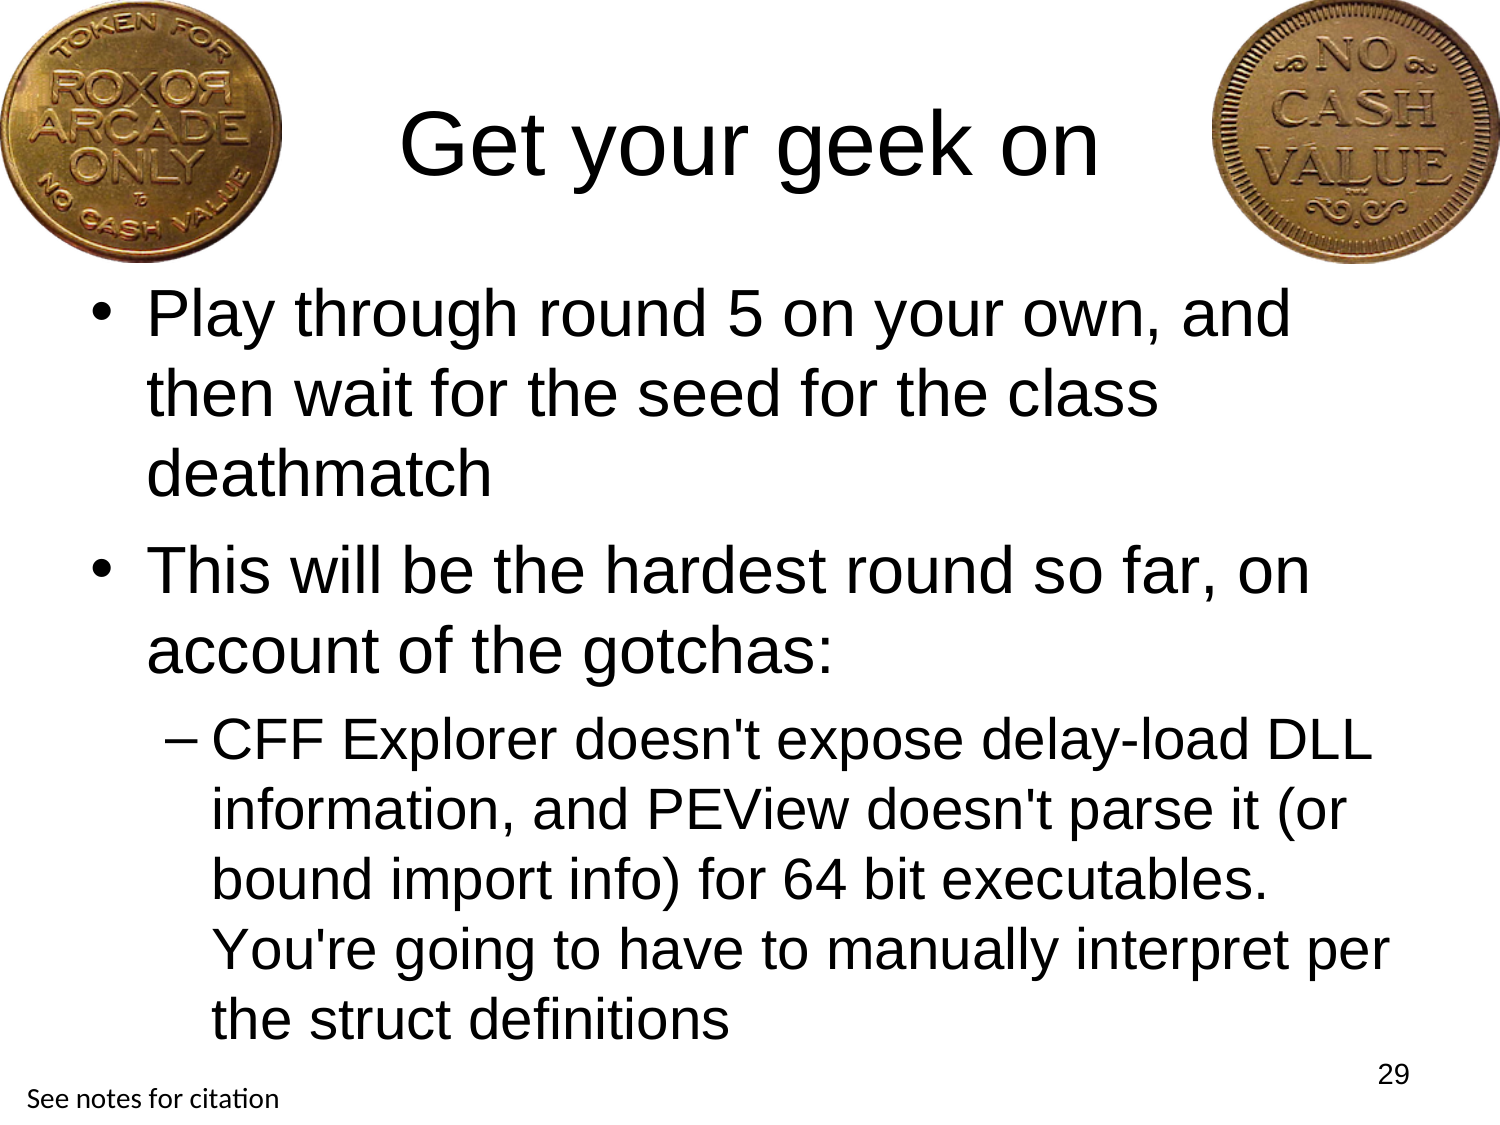

# Get your geek on
Play through round 5 on your own, and then wait for the seed for the class deathmatch
This will be the hardest round so far, on account of the gotchas:
CFF Explorer doesn't expose delay-load DLL information, and PEView doesn't parse it (or bound import info) for 64 bit executables. You're going to have to manually interpret per the struct definitions
See notes for citation